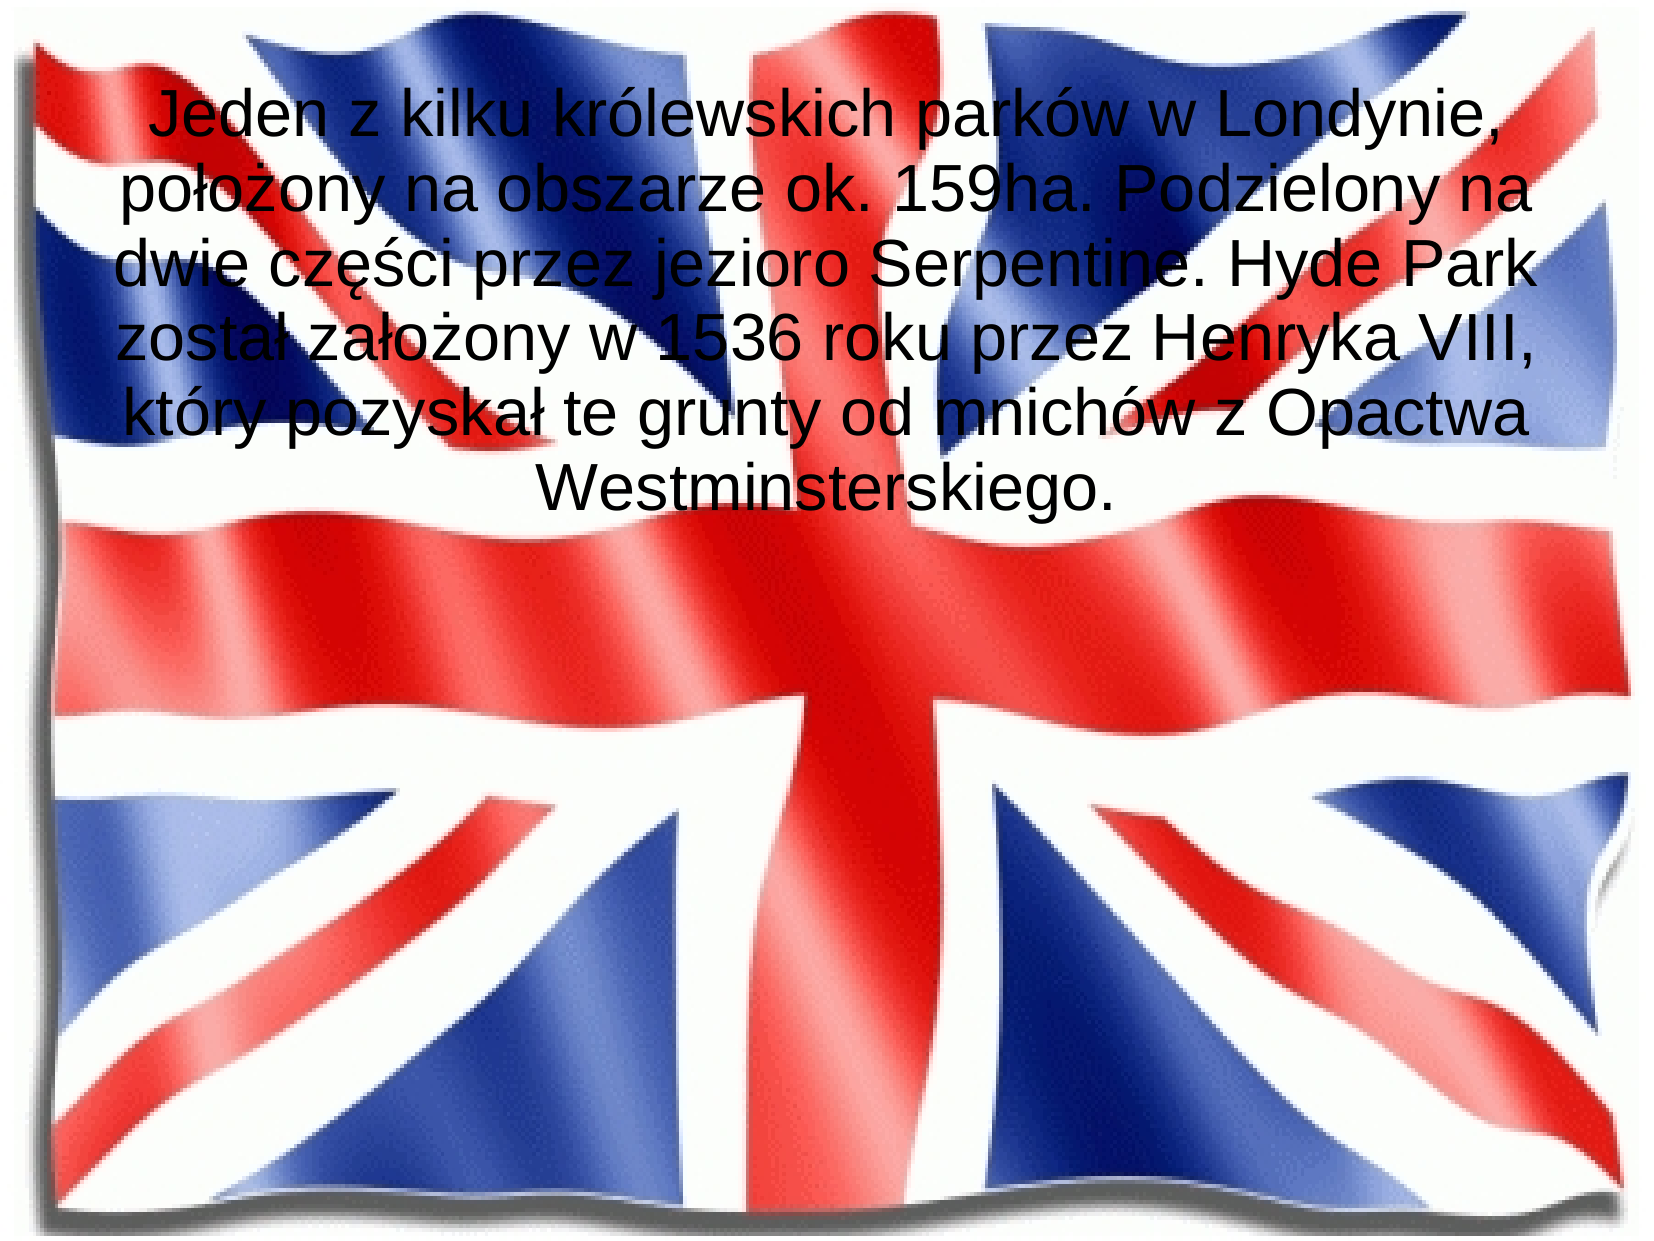

# Jeden z kilku królewskich parków w Londynie, położony na obszarze ok. 159ha. Podzielony na dwie części przez jezioro Serpentine. Hyde Park został założony w 1536 roku przez Henryka VIII, który pozyskał te grunty od mnichów z Opactwa Westminsterskiego.